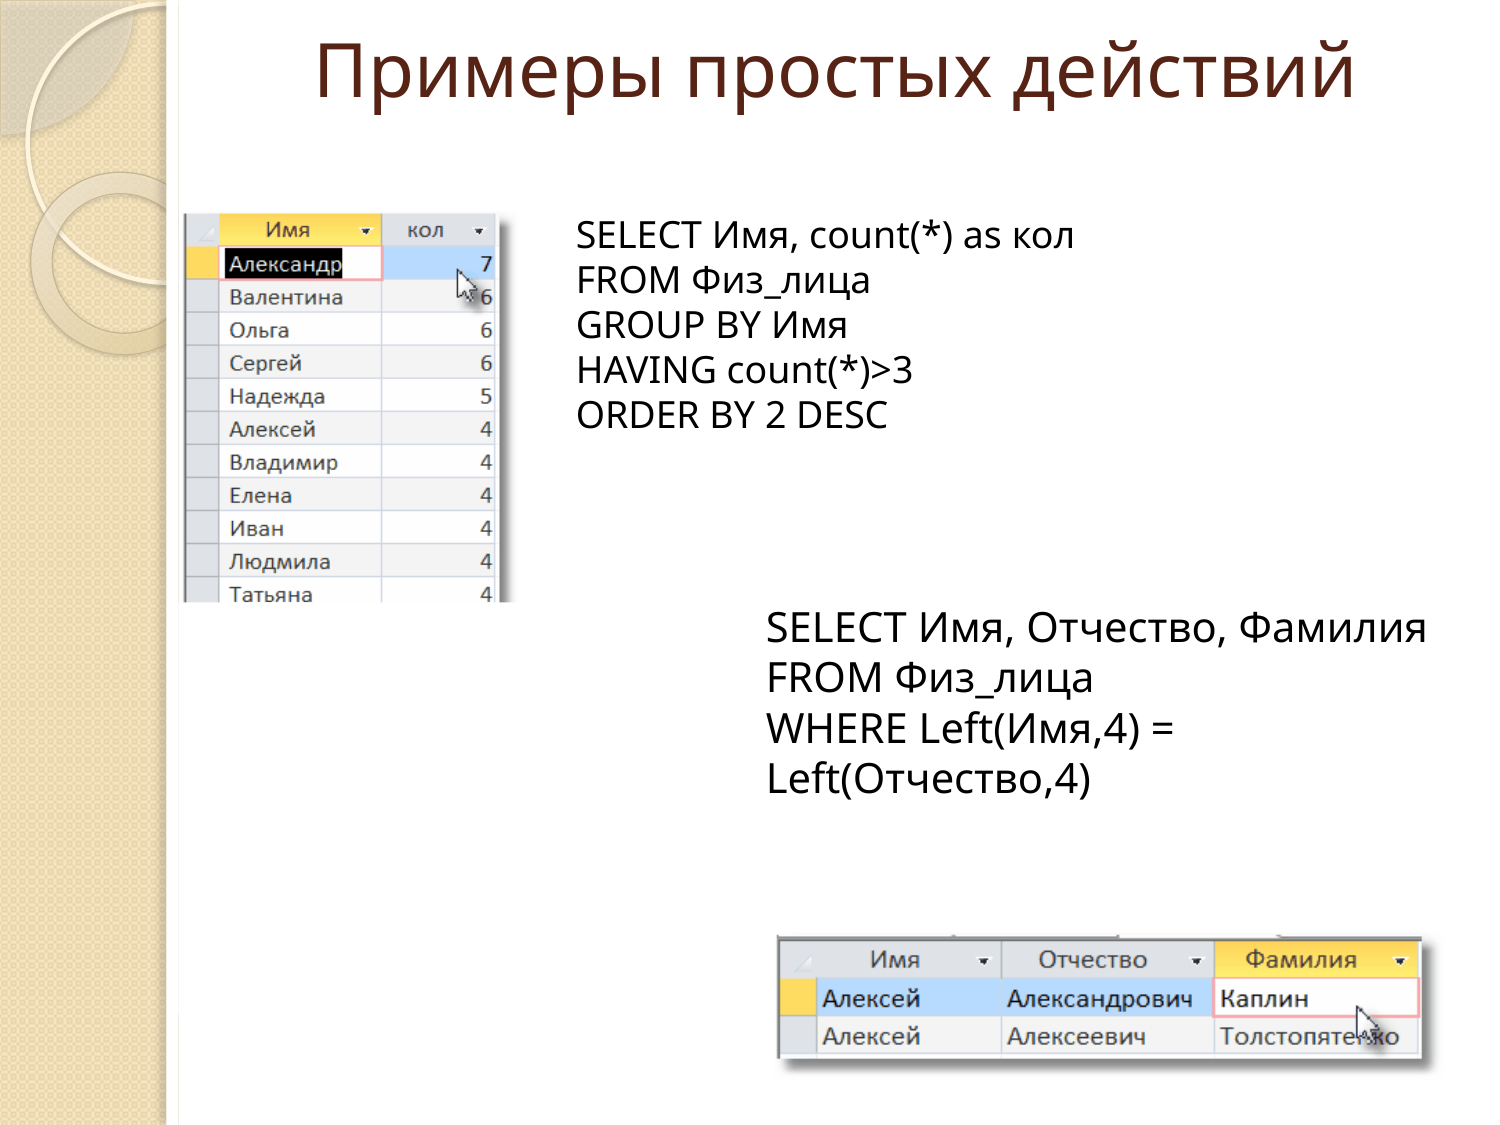

# Примеры простых действий
SELECT Имя, count(*) as кол
FROM Физ_лица
GROUP BY Имя
HAVING count(*)>3
ORDER BY 2 DESC
SELECT Имя, count(*) as кол
FROM Физ_лица
GROUP BY Имя
ORDER BY 2 DESC
SELECT Имя, Отчество, Фамилия
FROM Физ_лица
WHERE Left(Имя,4) = Left(Отчество,4)